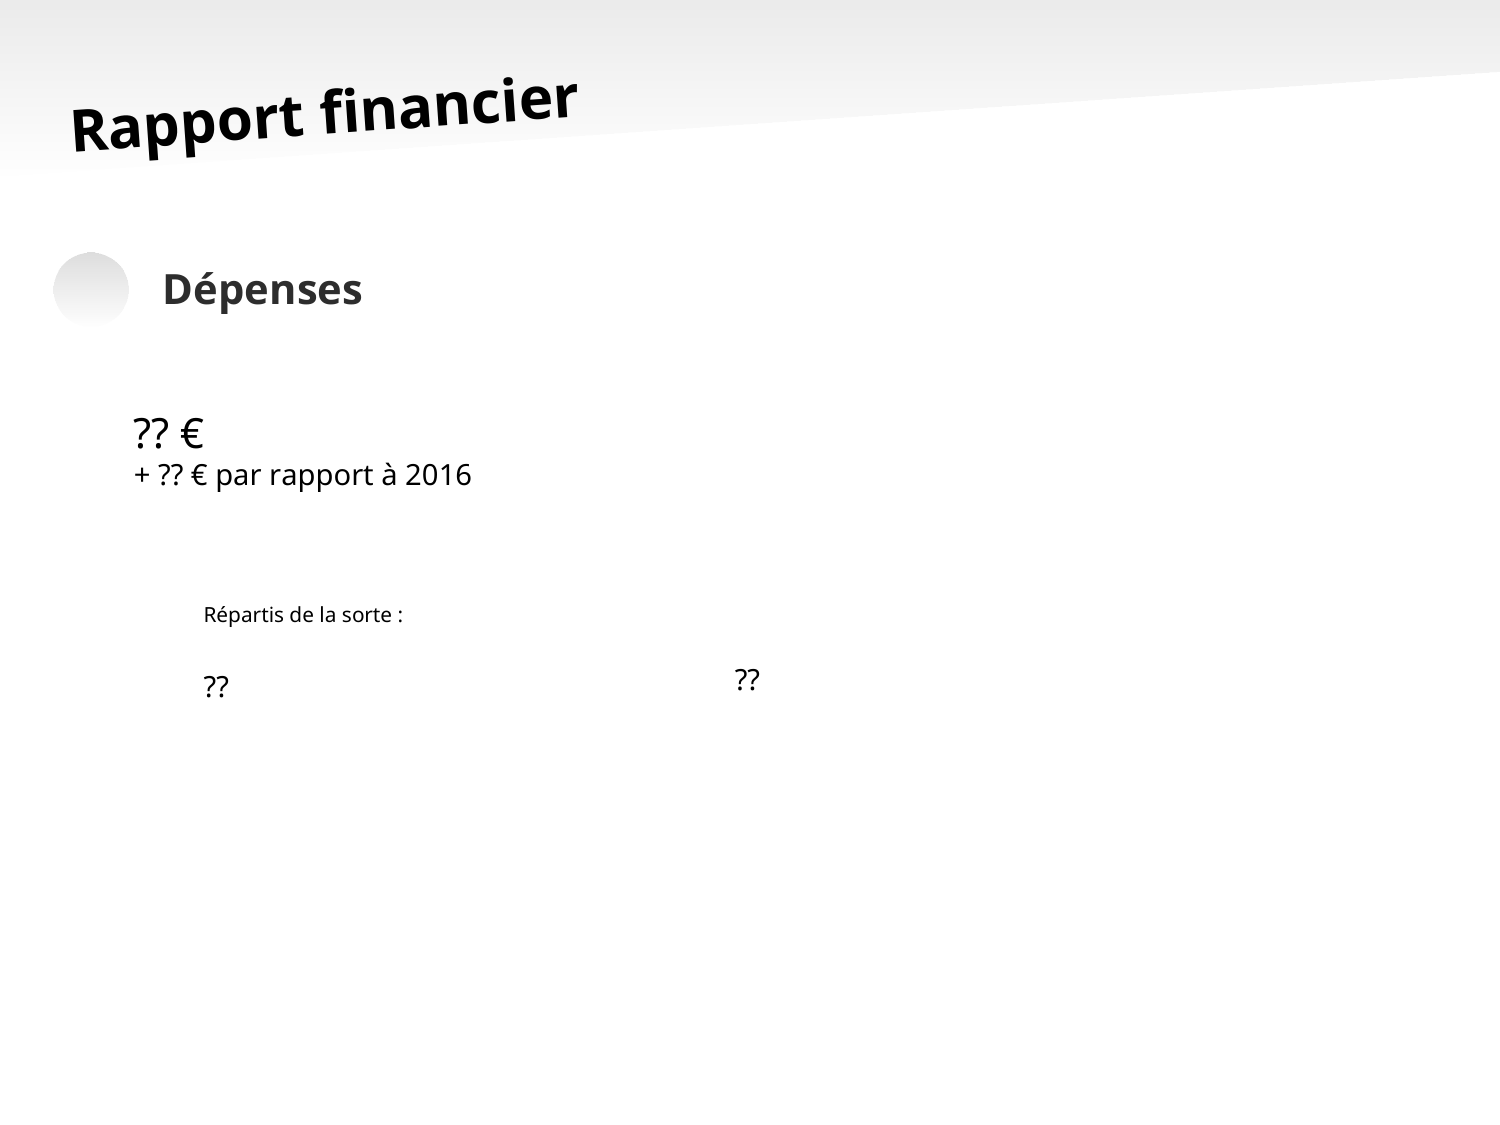

Rapport financier
Dépenses
?? €
+ ?? € par rapport à 2016
Répartis de la sorte :
??
??
5
5